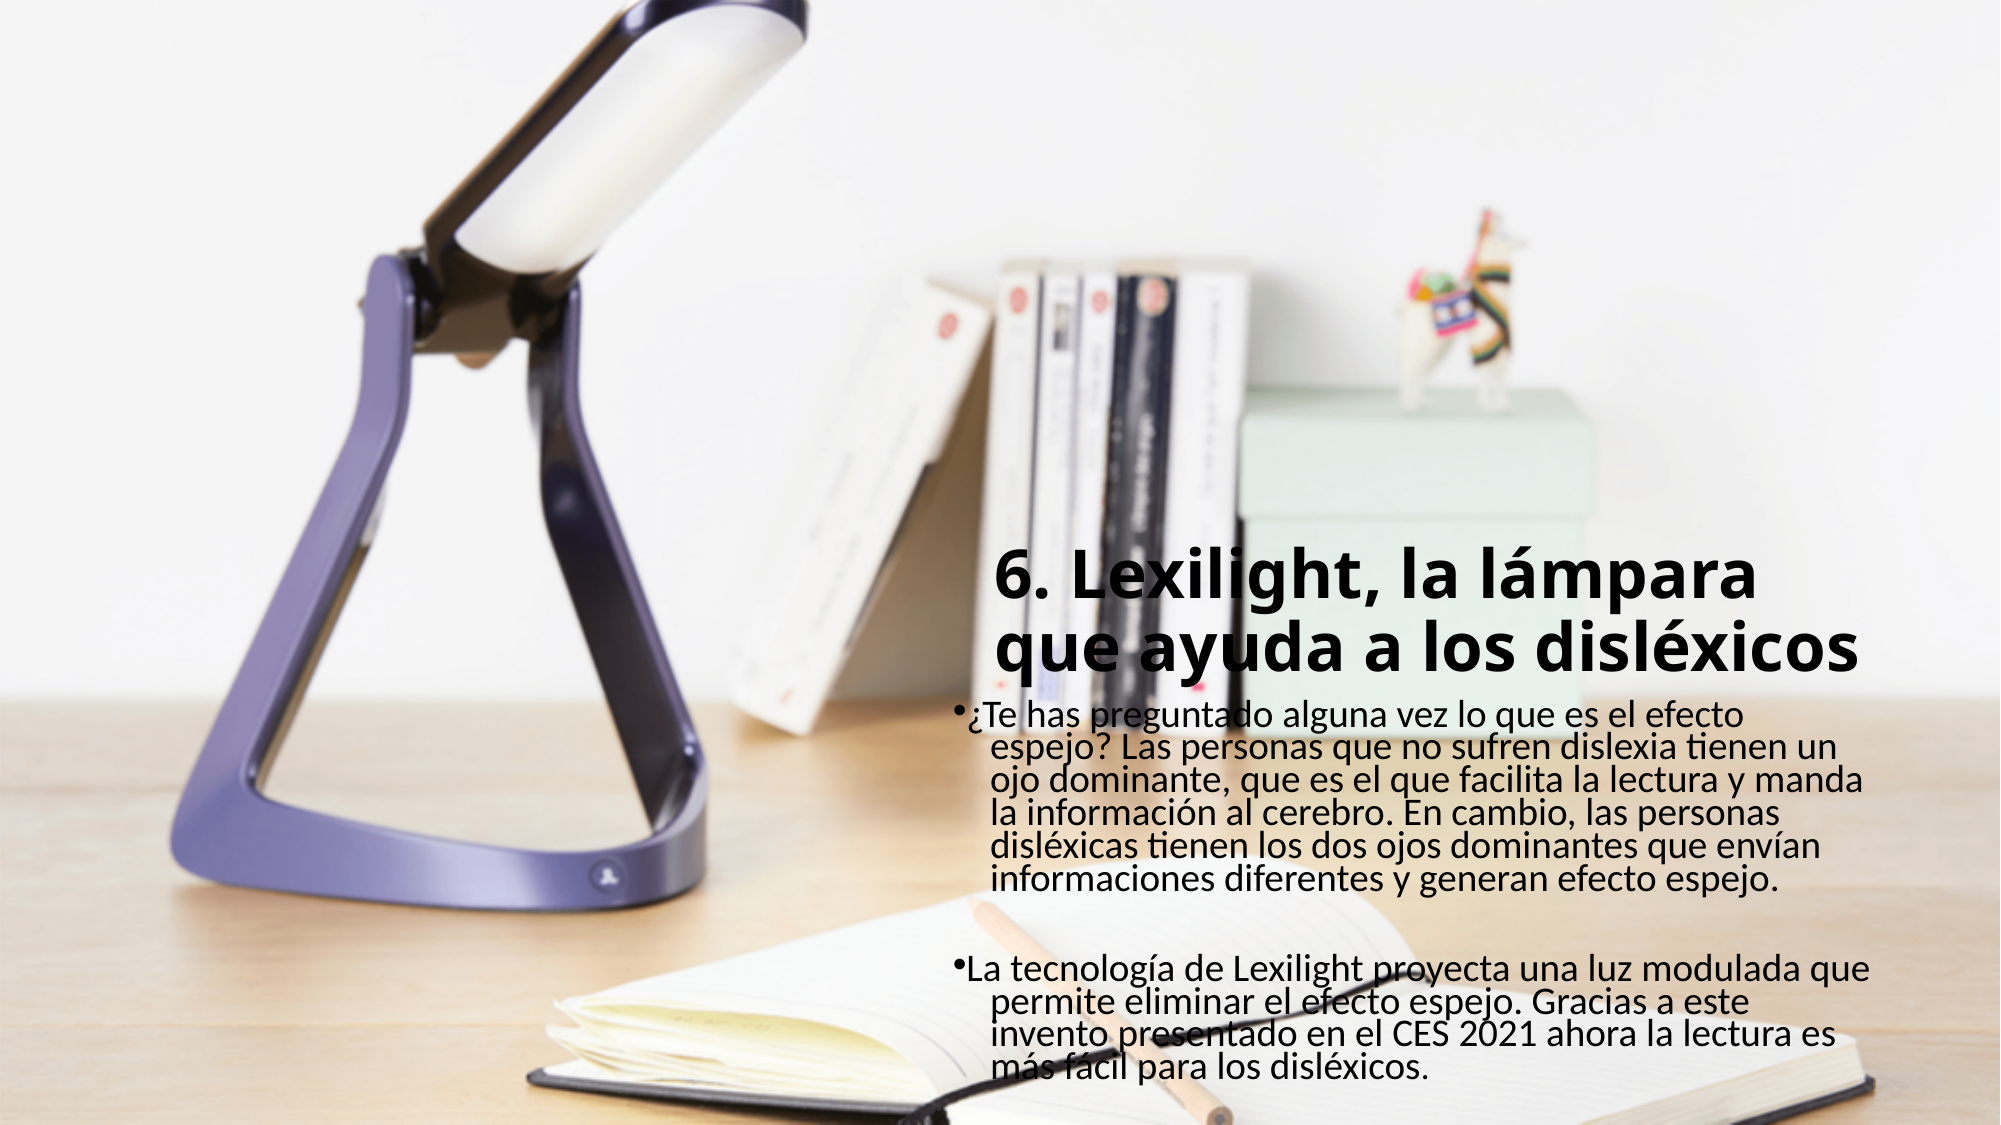

6. Lexilight, la lámpara que ayuda a los disléxicos
¿Te has preguntado alguna vez lo que es el efecto espejo? Las personas que no sufren dislexia tienen un ojo dominante, que es el que facilita la lectura y manda la información al cerebro. En cambio, las personas disléxicas tienen los dos ojos dominantes que envían informaciones diferentes y generan efecto espejo.
La tecnología de Lexilight proyecta una luz modulada que permite eliminar el efecto espejo. Gracias a este invento presentado en el CES 2021 ahora la lectura es más fácil para los disléxicos.